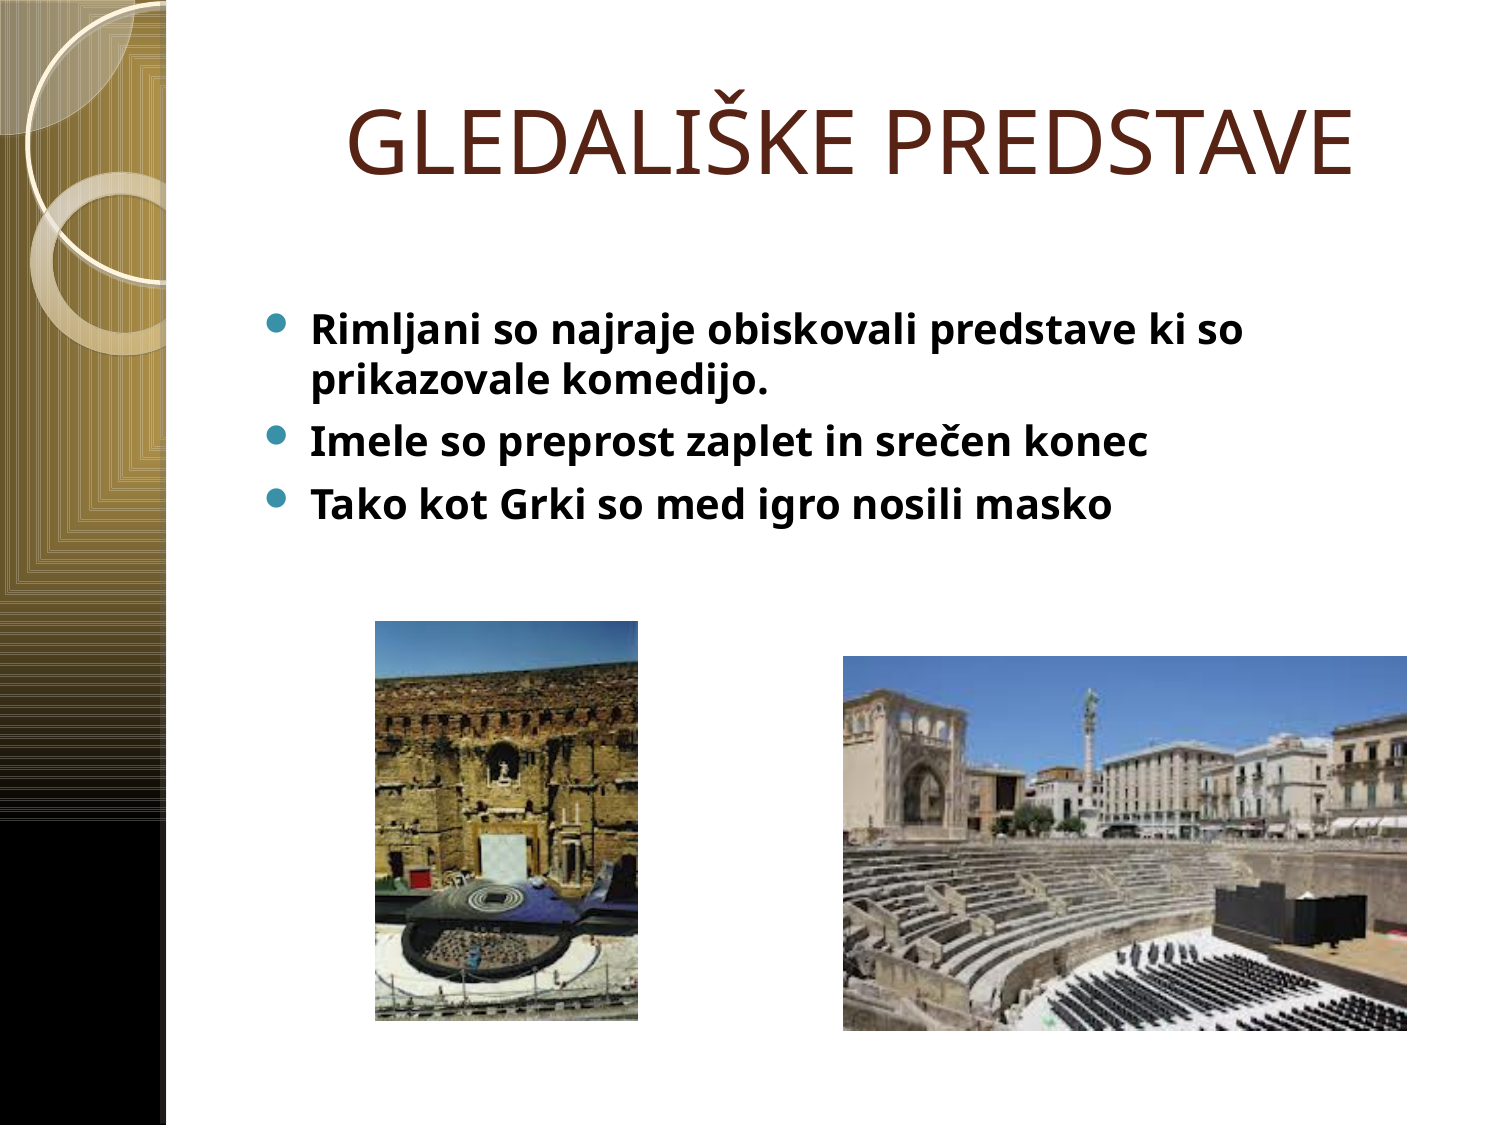

# GLEDALIŠKE PREDSTAVE
Rimljani so najraje obiskovali predstave ki so prikazovale komedijo.
Imele so preprost zaplet in srečen konec
Tako kot Grki so med igro nosili masko